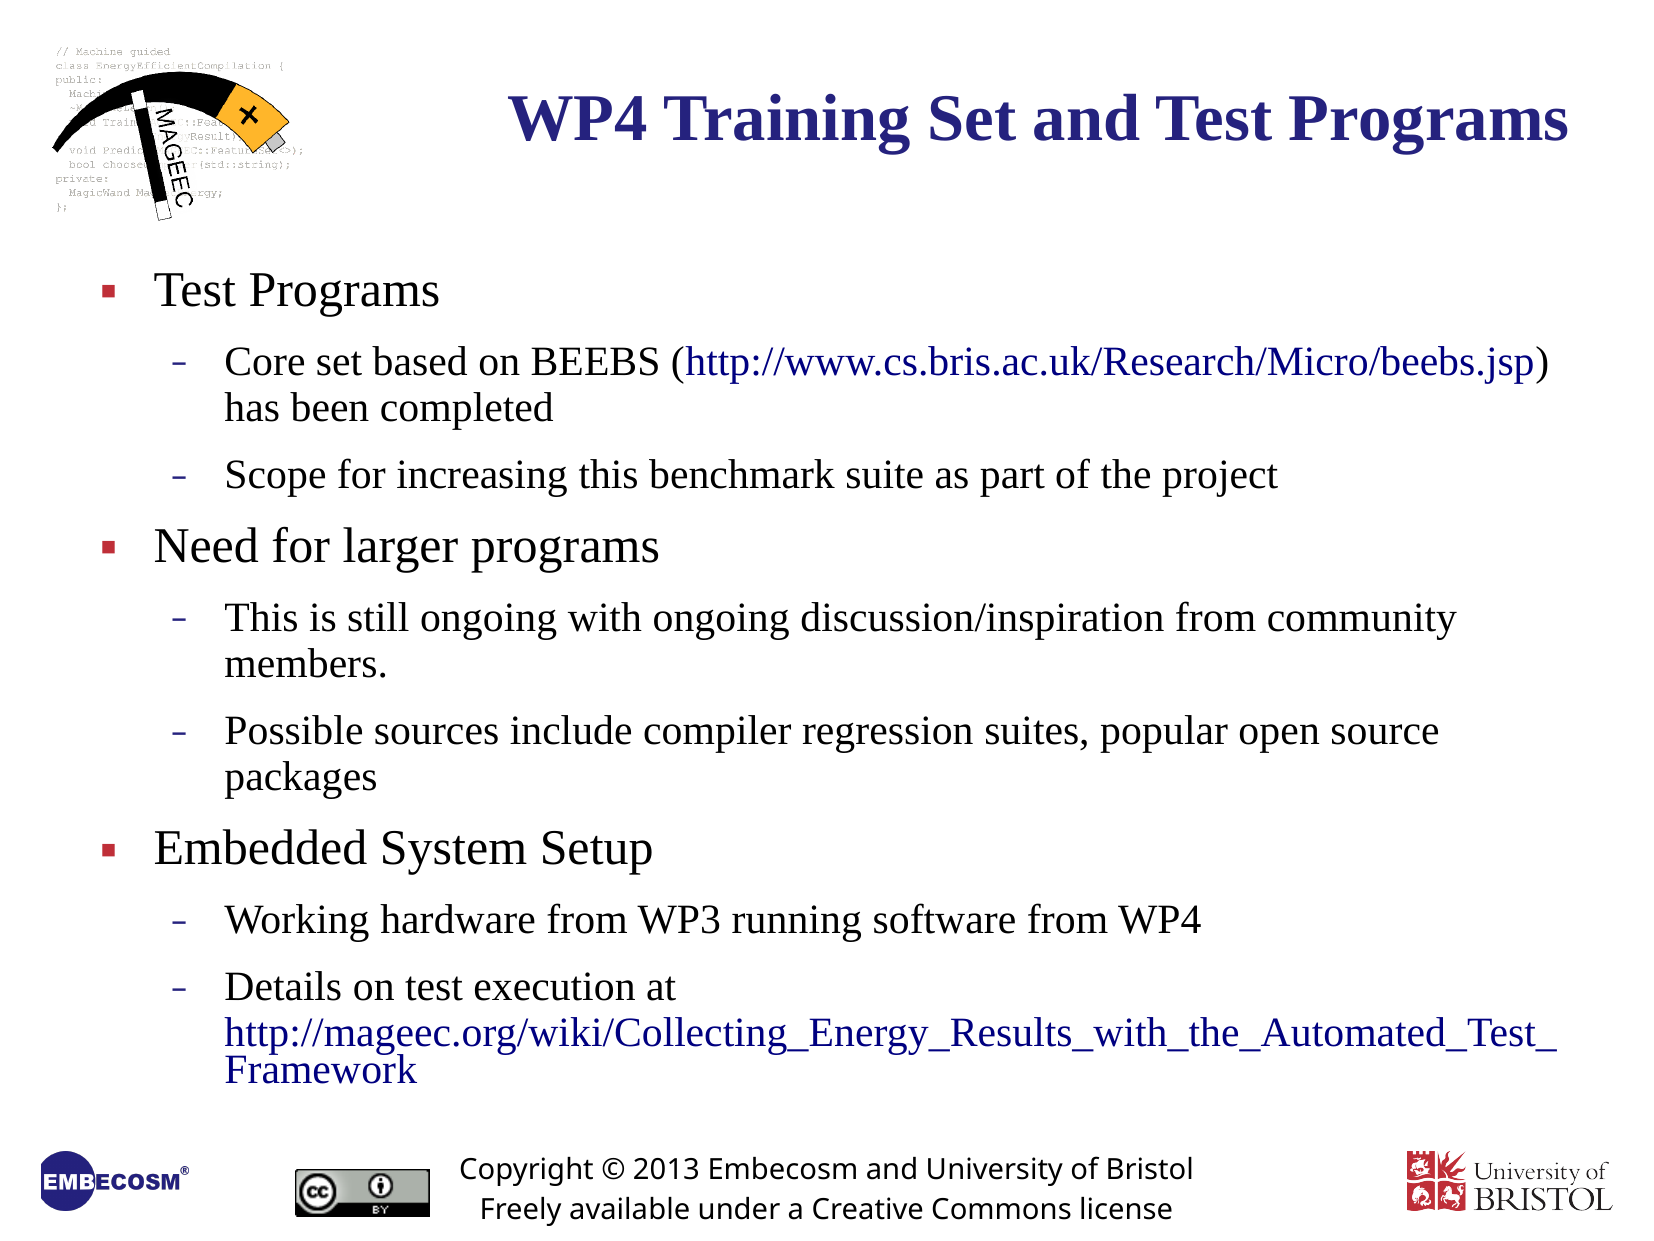

# WP4 Training Set and Test Programs
Test Programs
Core set based on BEEBS (http://www.cs.bris.ac.uk/Research/Micro/beebs.jsp) has been completed
Scope for increasing this benchmark suite as part of the project
Need for larger programs
This is still ongoing with ongoing discussion/inspiration from community members.
Possible sources include compiler regression suites, popular open source packages
Embedded System Setup
Working hardware from WP3 running software from WP4
Details on test execution at http://mageec.org/wiki/Collecting_Energy_Results_with_the_Automated_Test_Framework